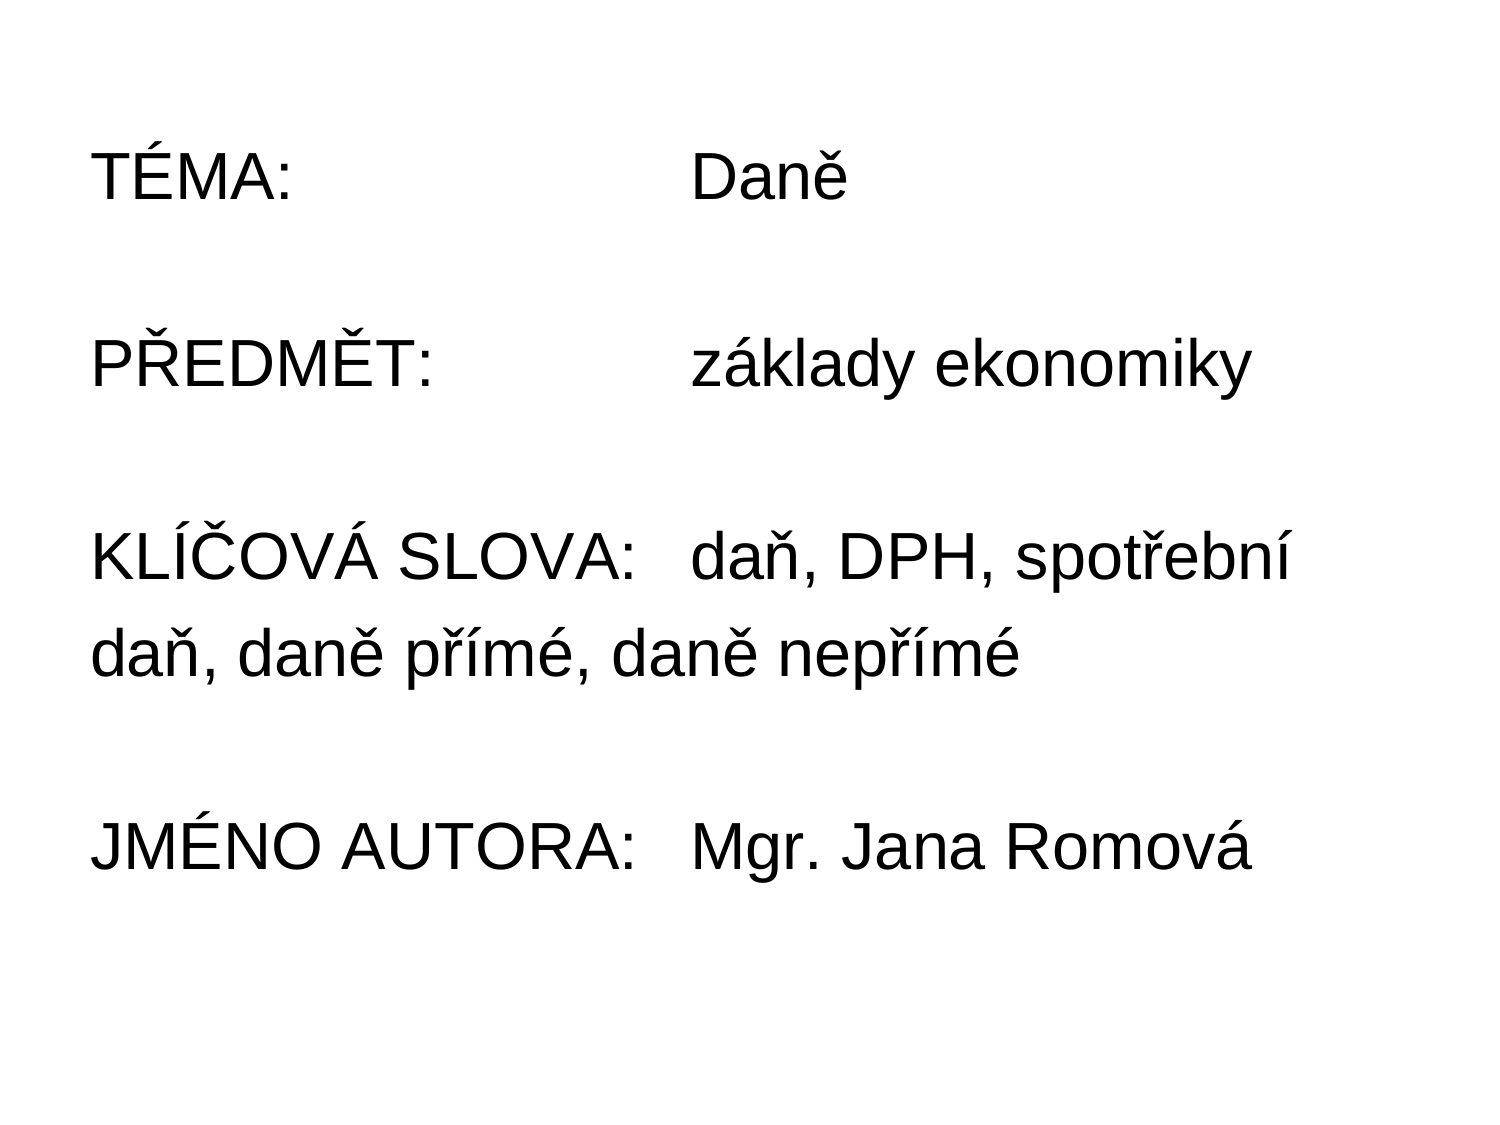

# TÉMA:			Daně
PŘEDMĚT:		základy ekonomiky
KLÍČOVÁ SLOVA:	daň, DPH, spotřební
daň, daně přímé, daně nepřímé
JMÉNO AUTORA:	Mgr. Jana Romová